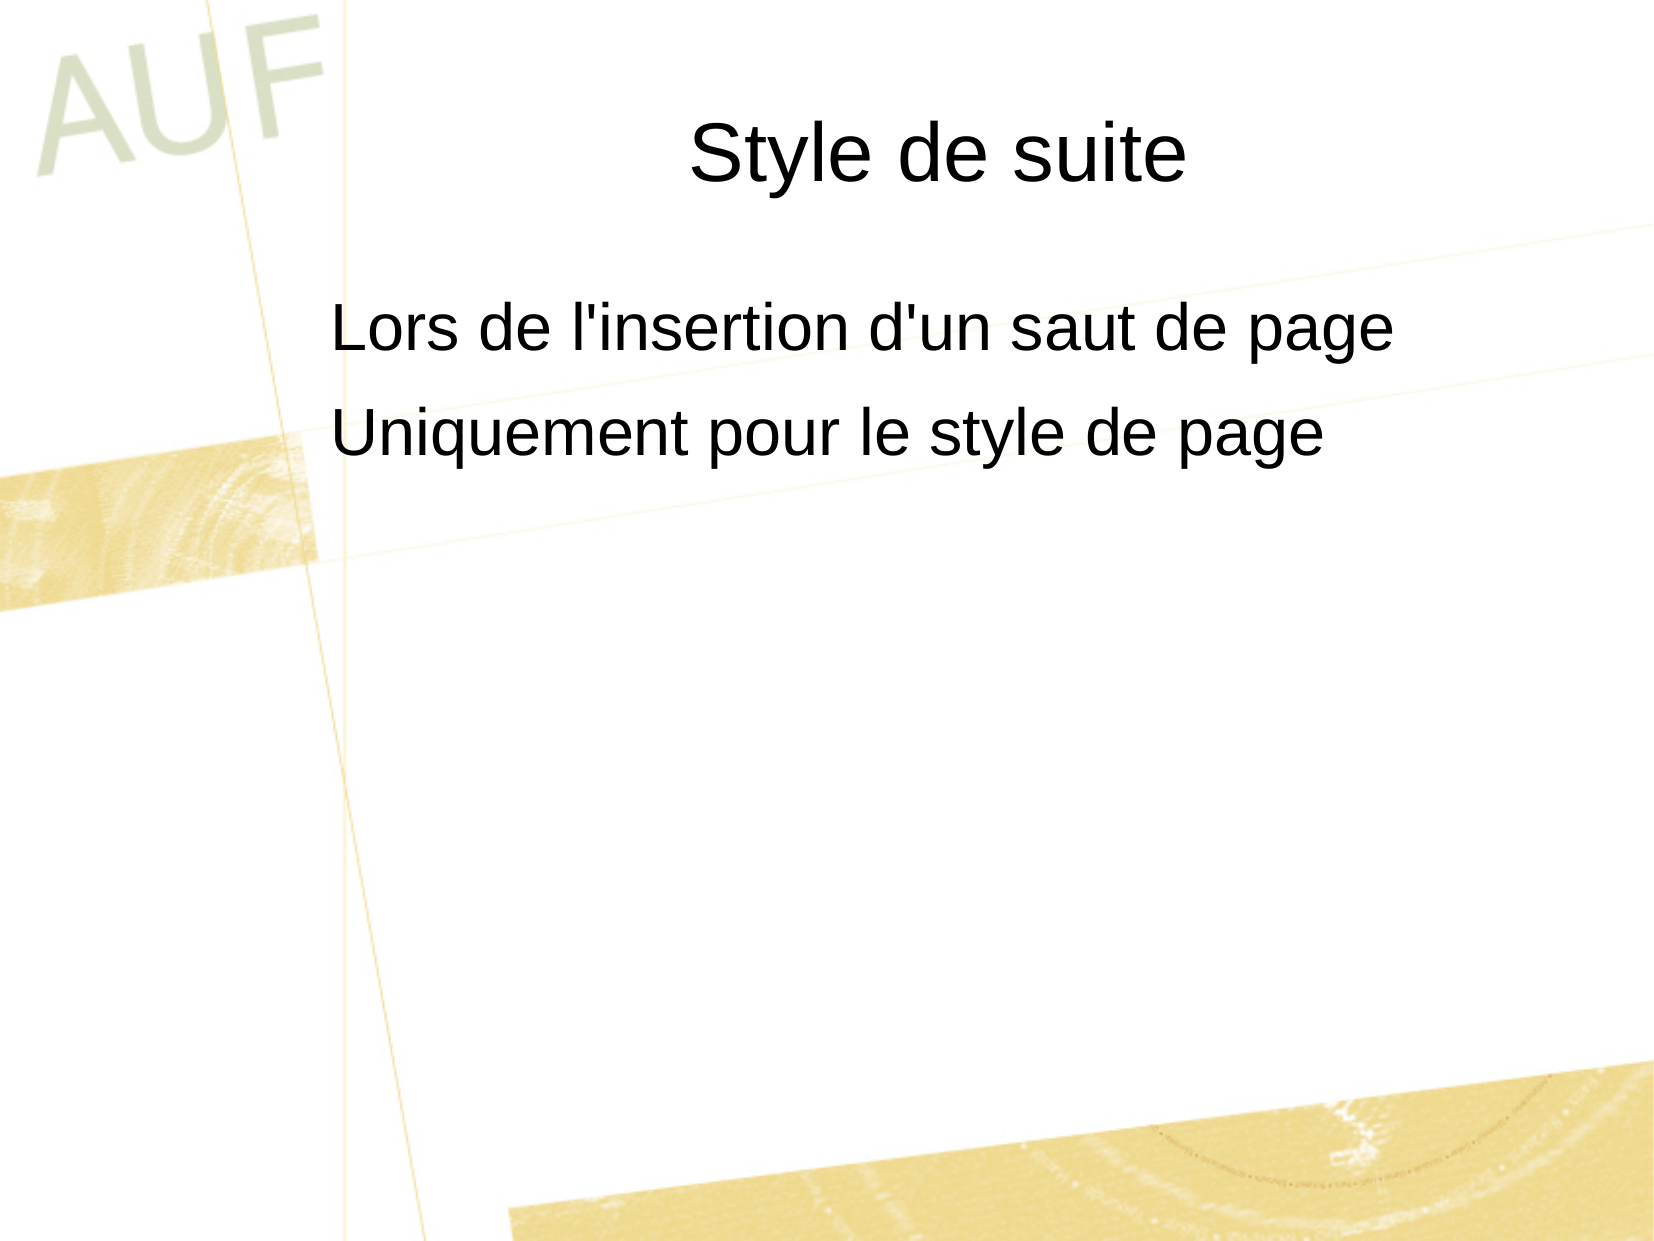

# Style de suite
Lors de l'insertion d'un saut de page
Uniquement pour le style de page